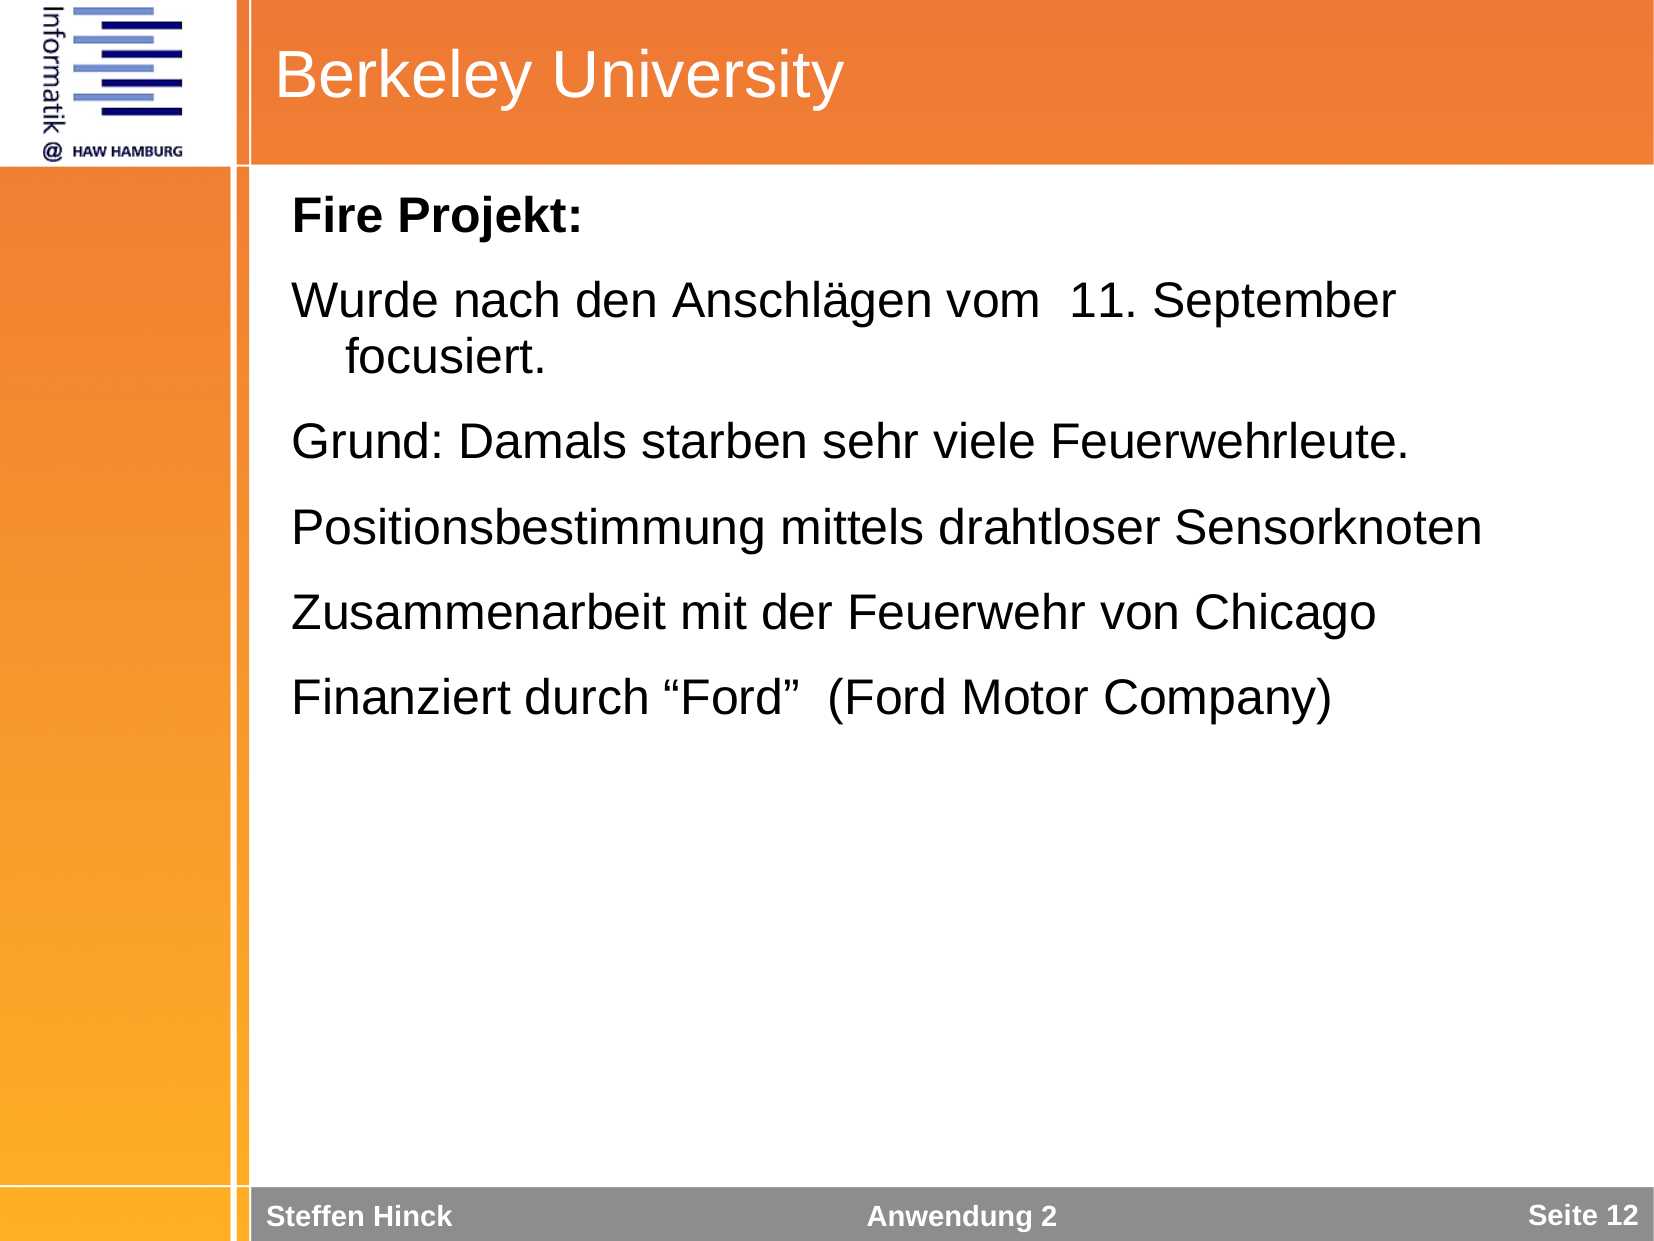

# Berkeley University
Fire Projekt:
Wurde nach den Anschlägen vom 11. September focusiert.
Grund: Damals starben sehr viele Feuerwehrleute.
Positionsbestimmung mittels drahtloser Sensorknoten
Zusammenarbeit mit der Feuerwehr von Chicago
Finanziert durch “Ford” (Ford Motor Company)